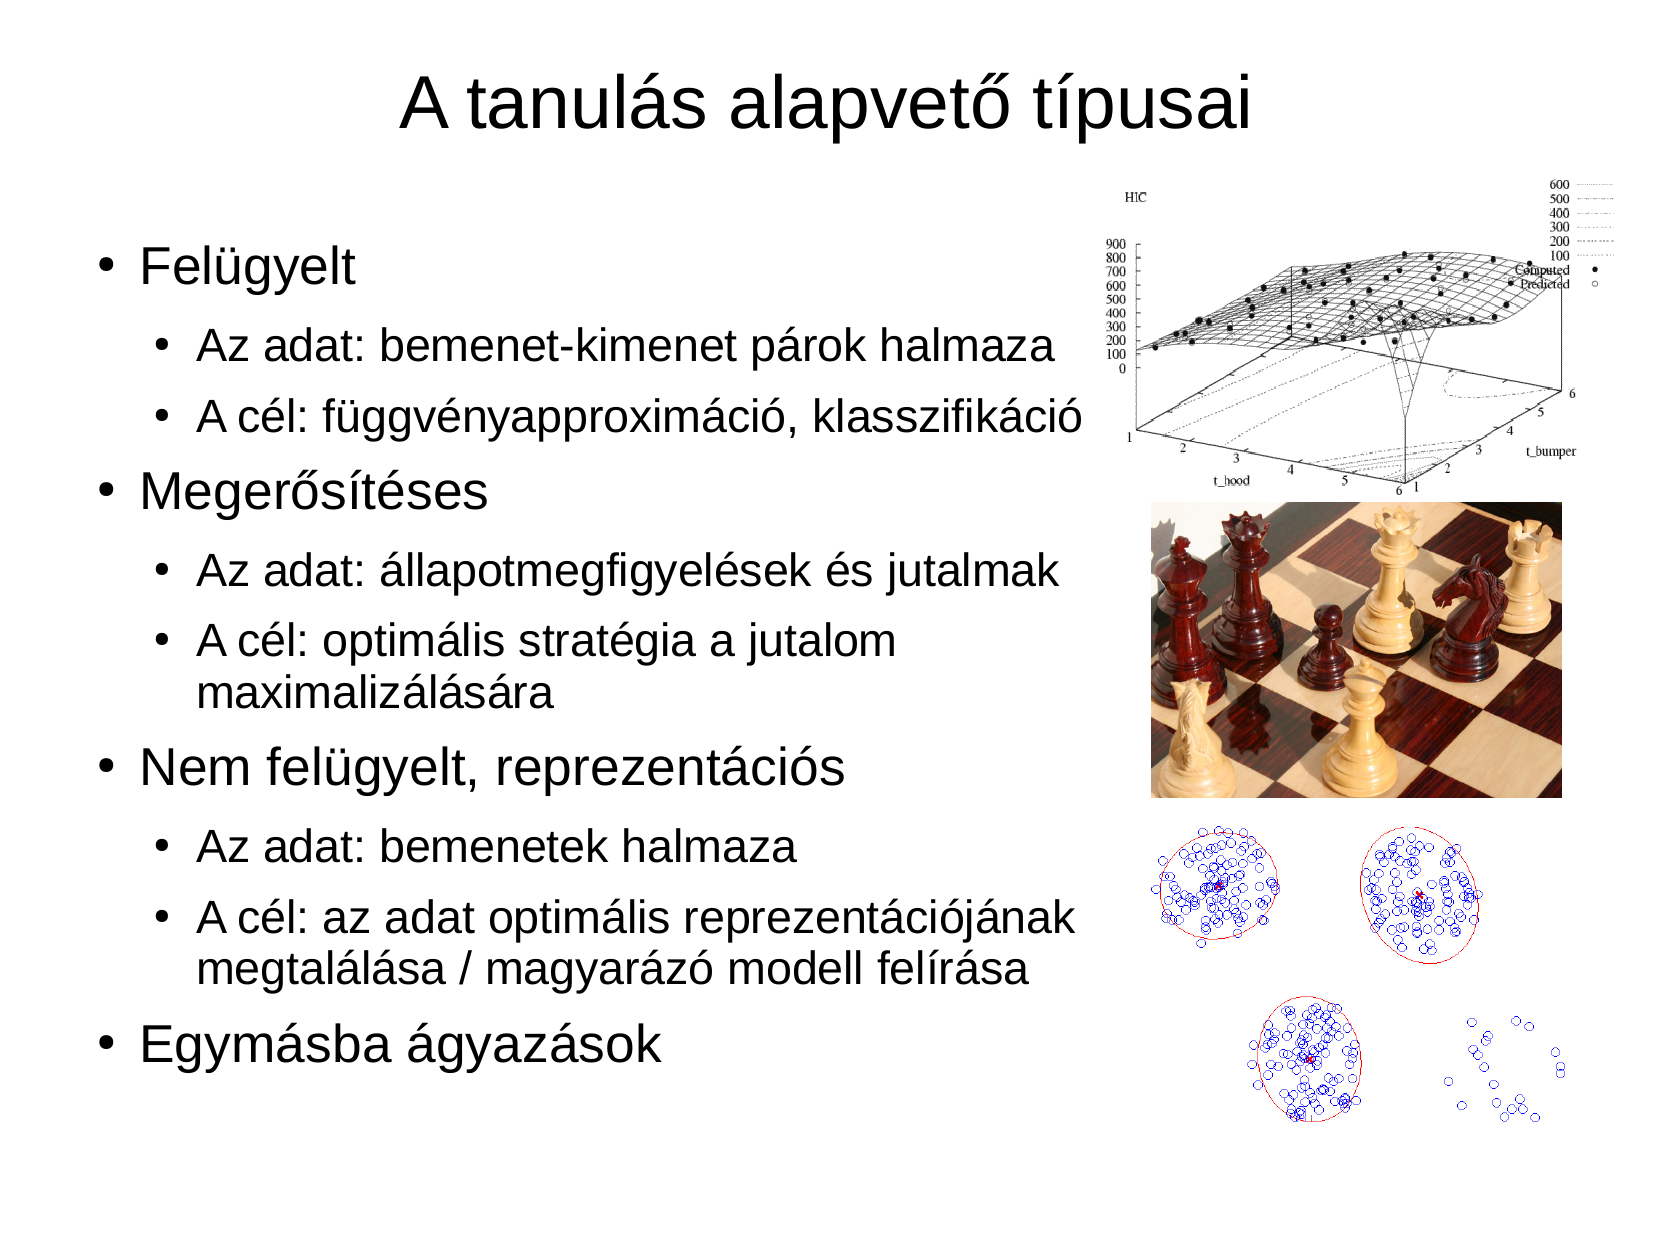

# A tanulás alapvető típusai
Felügyelt
Az adat: bemenet-kimenet párok halmaza
A cél: függvényapproximáció, klasszifikáció
Megerősítéses
Az adat: állapotmegfigyelések és jutalmak
A cél: optimális stratégia a jutalom maximalizálására
Nem felügyelt, reprezentációs
Az adat: bemenetek halmaza
A cél: az adat optimális reprezentációjának megtalálása / magyarázó modell felírása
Egymásba ágyazások